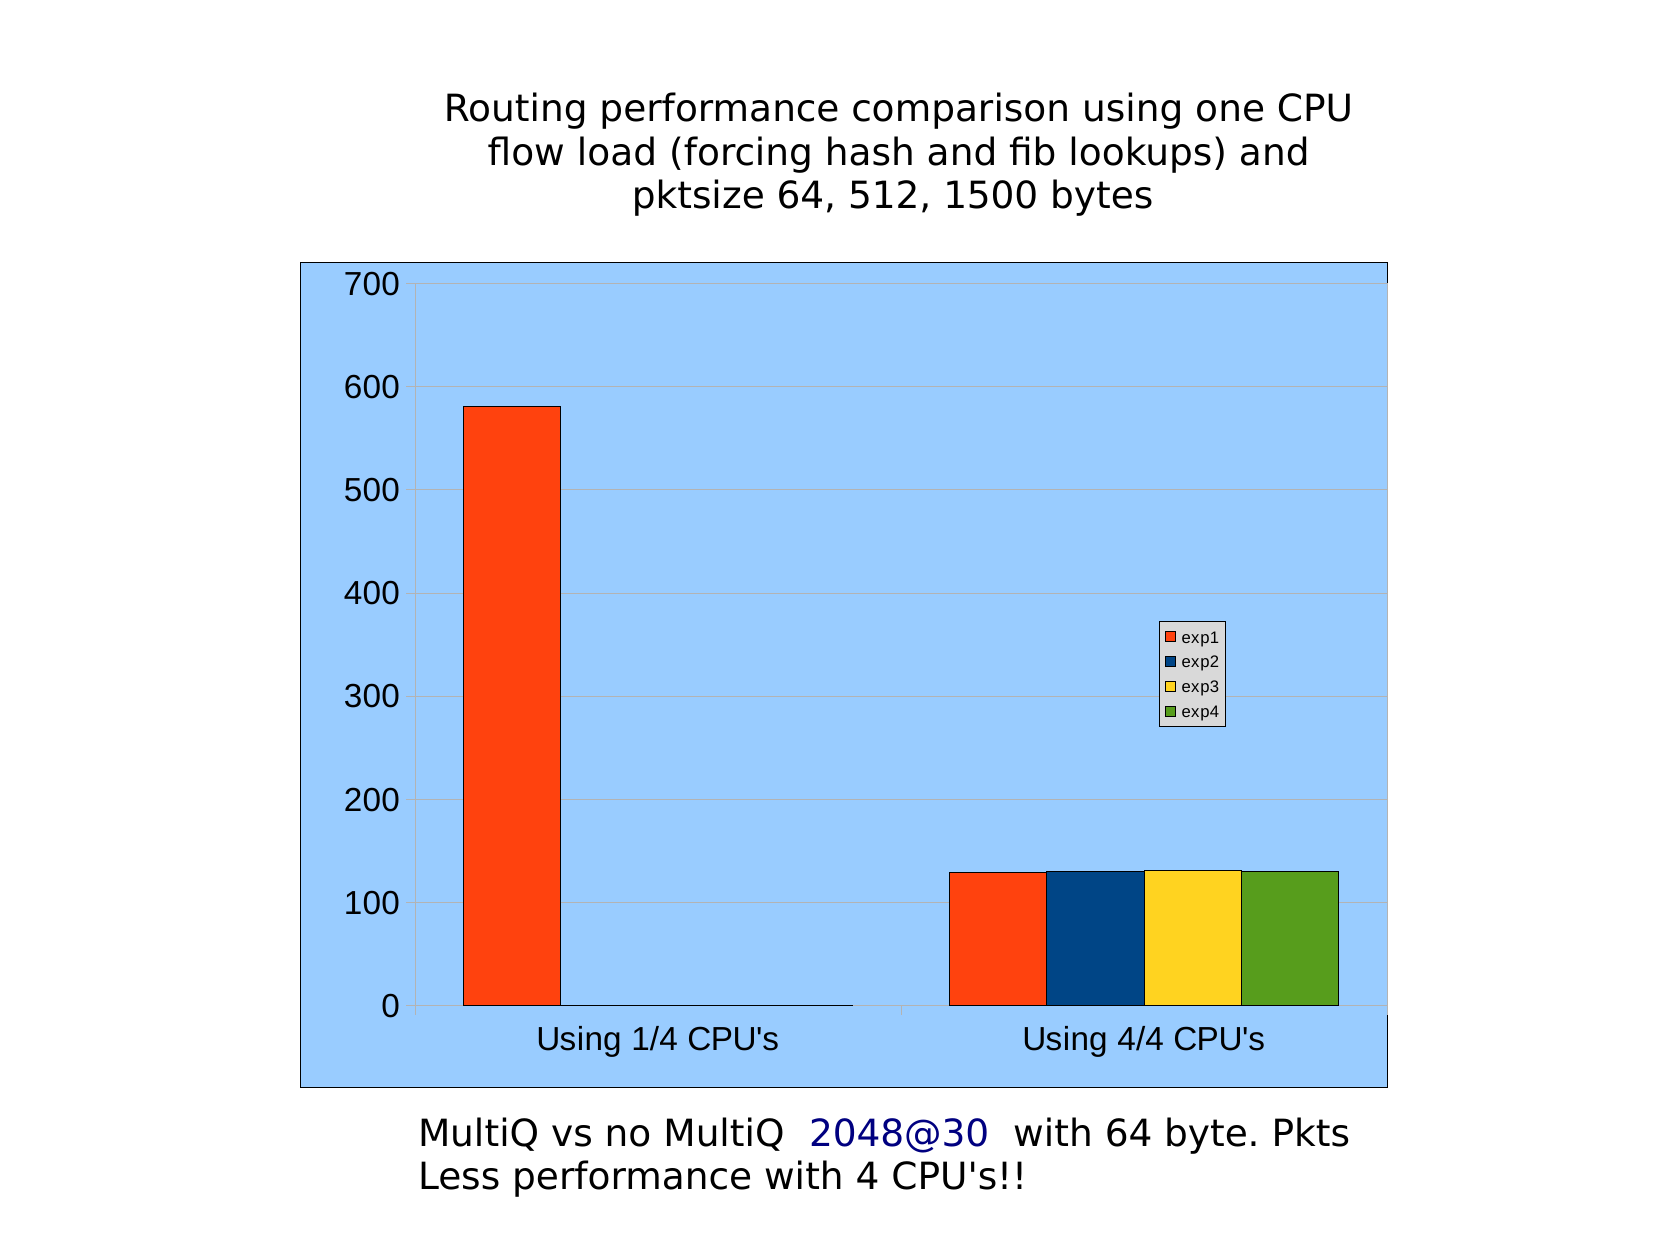

Routing performance comparison using one CPU
flow load (forcing hash and fib lookups) and
pktsize 64, 512, 1500 bytes
### Chart
| Category | exp1 | exp2 | exp3 | exp4 |
|---|---|---|---|---|
| Using 1/4 CPU's | 581.0 | 0.0 | 0.0 | 0.0 |
| Using 4/4 CPU's | 129.0 | 130.0 | 131.0 | 130.0 |MultiQ vs no MultiQ 2048@30 with 64 byte. Pkts
Less performance with 4 CPU's!!